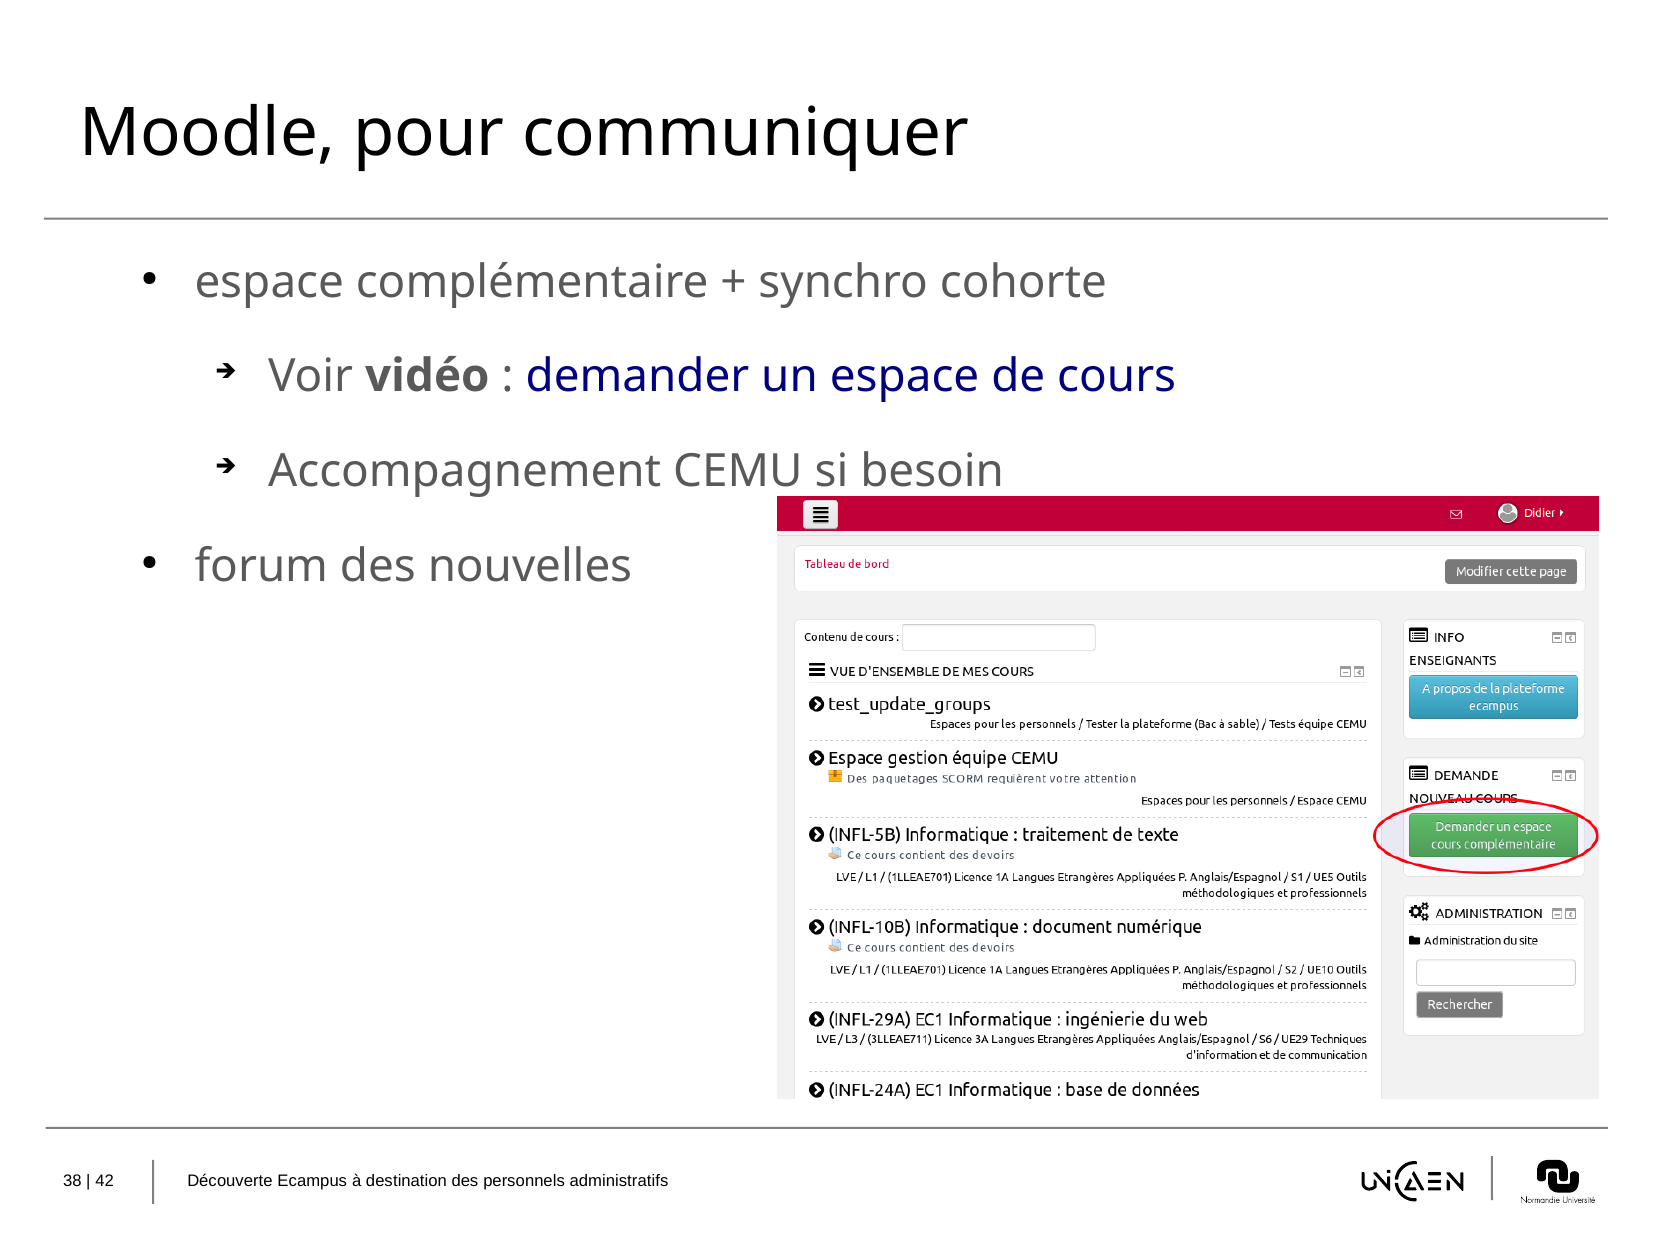

# Moodle, pour communiquer
espace complémentaire + synchro cohorte
Voir vidéo : demander un espace de cours
Accompagnement CEMU si besoin
forum des nouvelles
38
Découverte Ecampus pourn les personnels administratifs